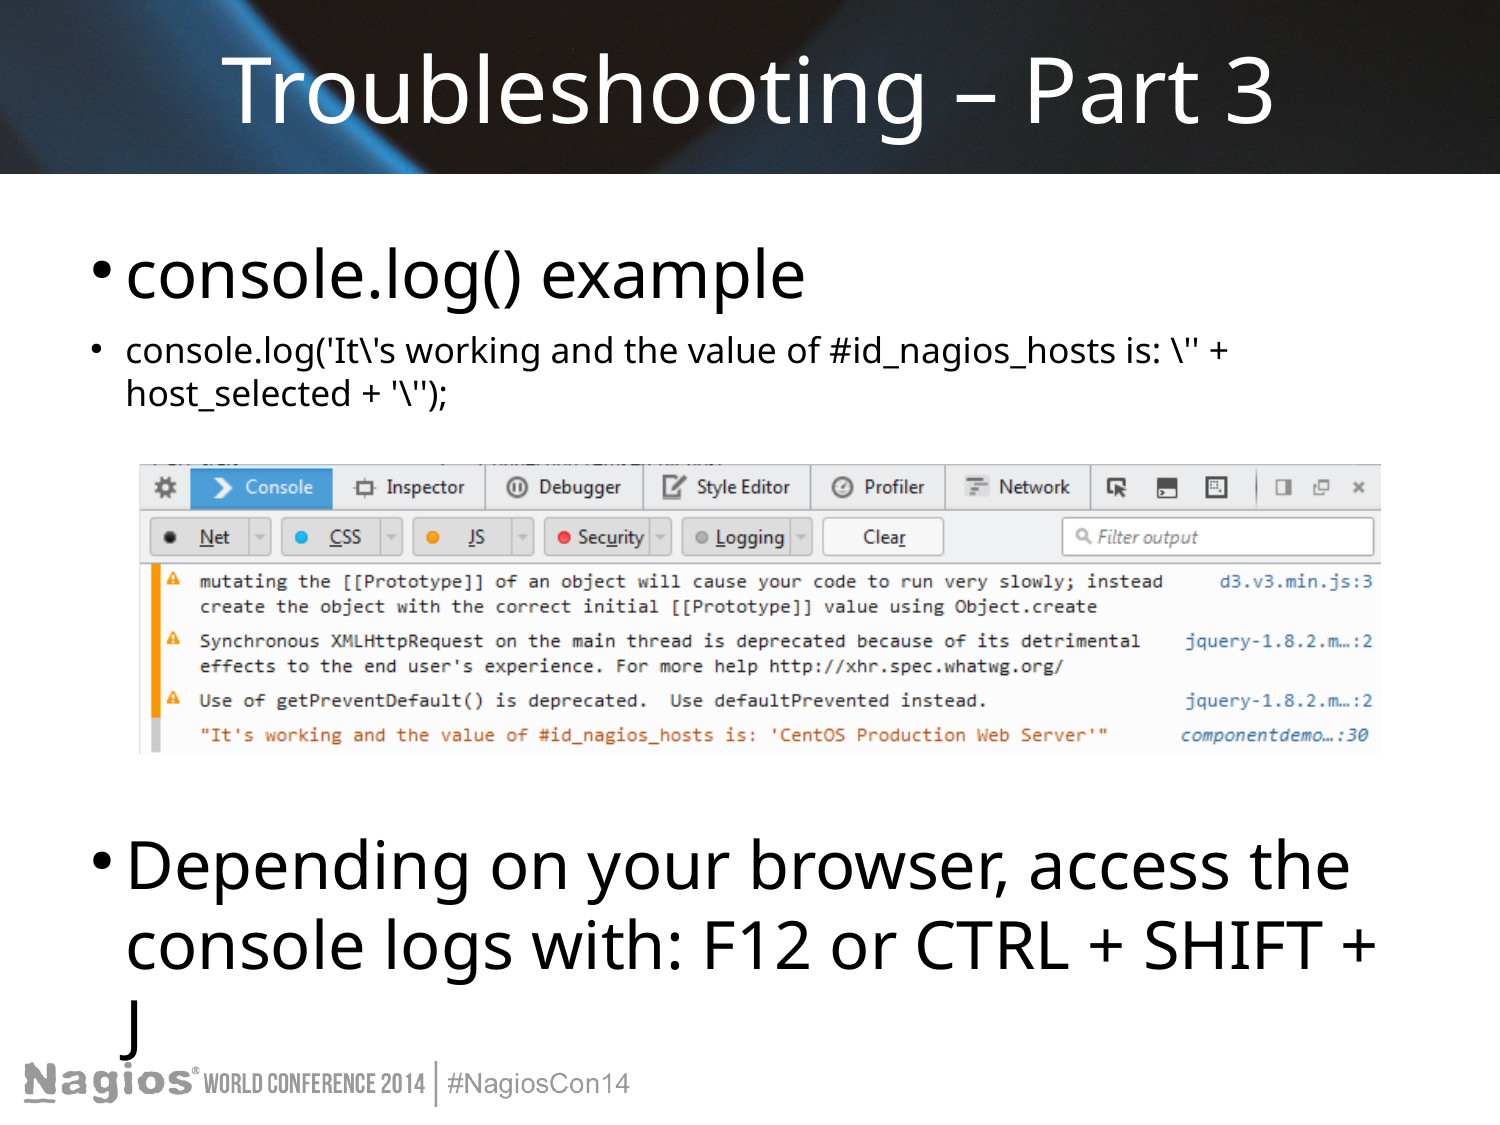

# Troubleshooting – Part 3
console.log() example
console.log('It\'s working and the value of #id_nagios_hosts is: \'' + host_selected + '\'');
Depending on your browser, access the console logs with: F12 or CTRL + SHIFT + J